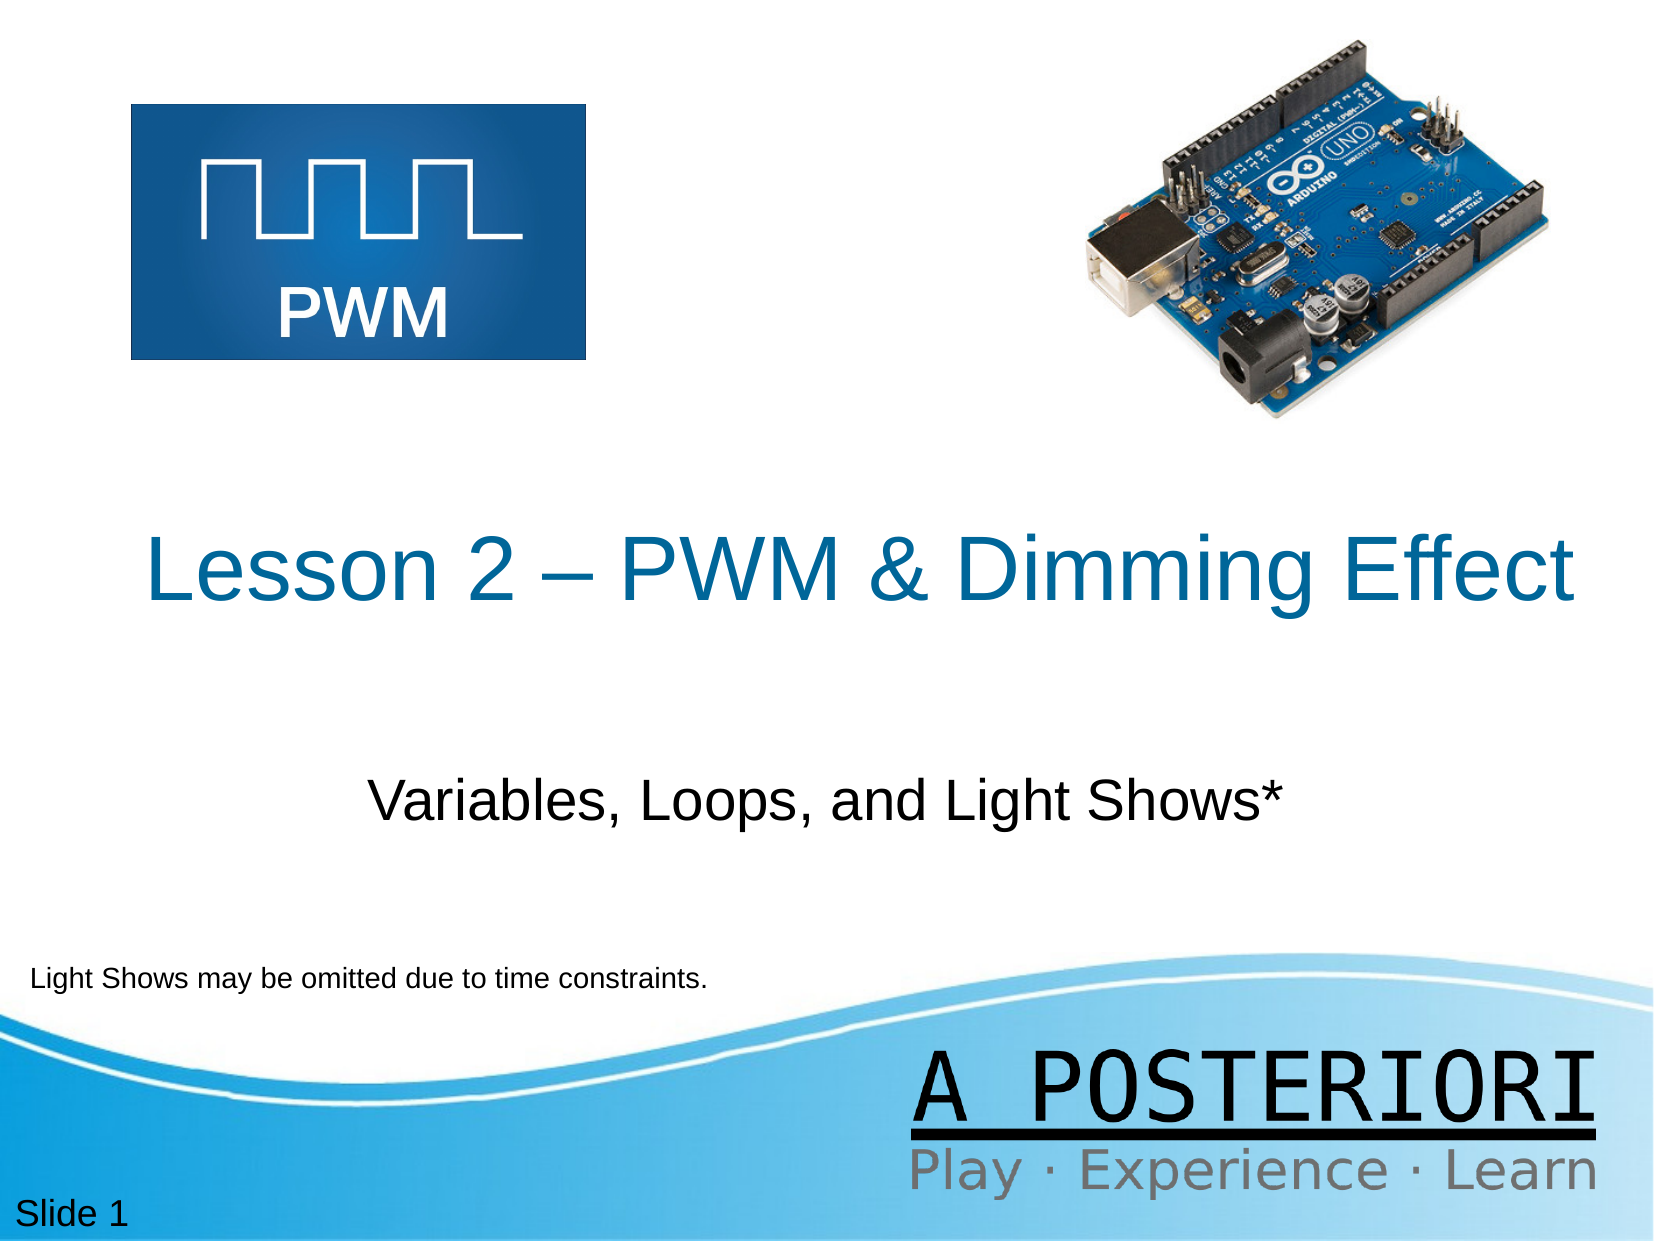

# Lesson 2 – PWM & Dimming Effect
Variables, Loops, and Light Shows*
Light Shows may be omitted due to time constraints.